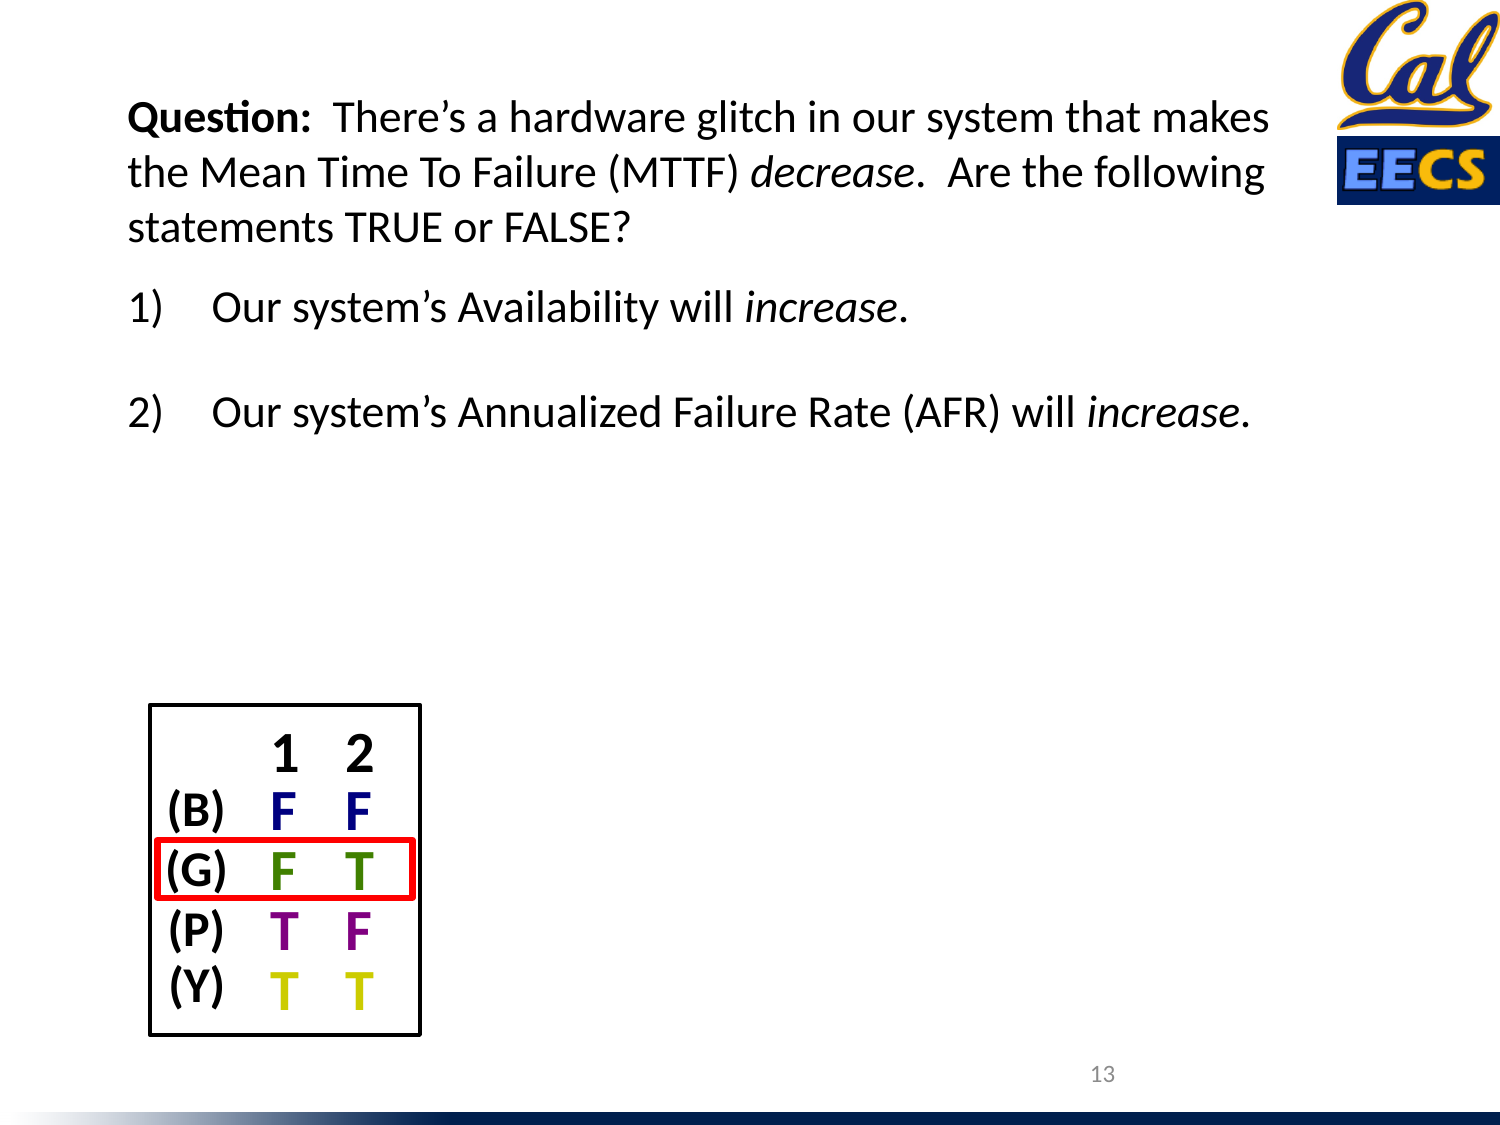

Question: There’s a hardware glitch in our system that makes the Mean Time To Failure (MTTF) decrease. Are the following statements TRUE or FALSE?
Our system’s Availability will increase.
Our system’s Annualized Failure Rate (AFR) will increase.
F	F
(B)
F	T
(G)
T	F
(P)
(Y)
T	T
1	2